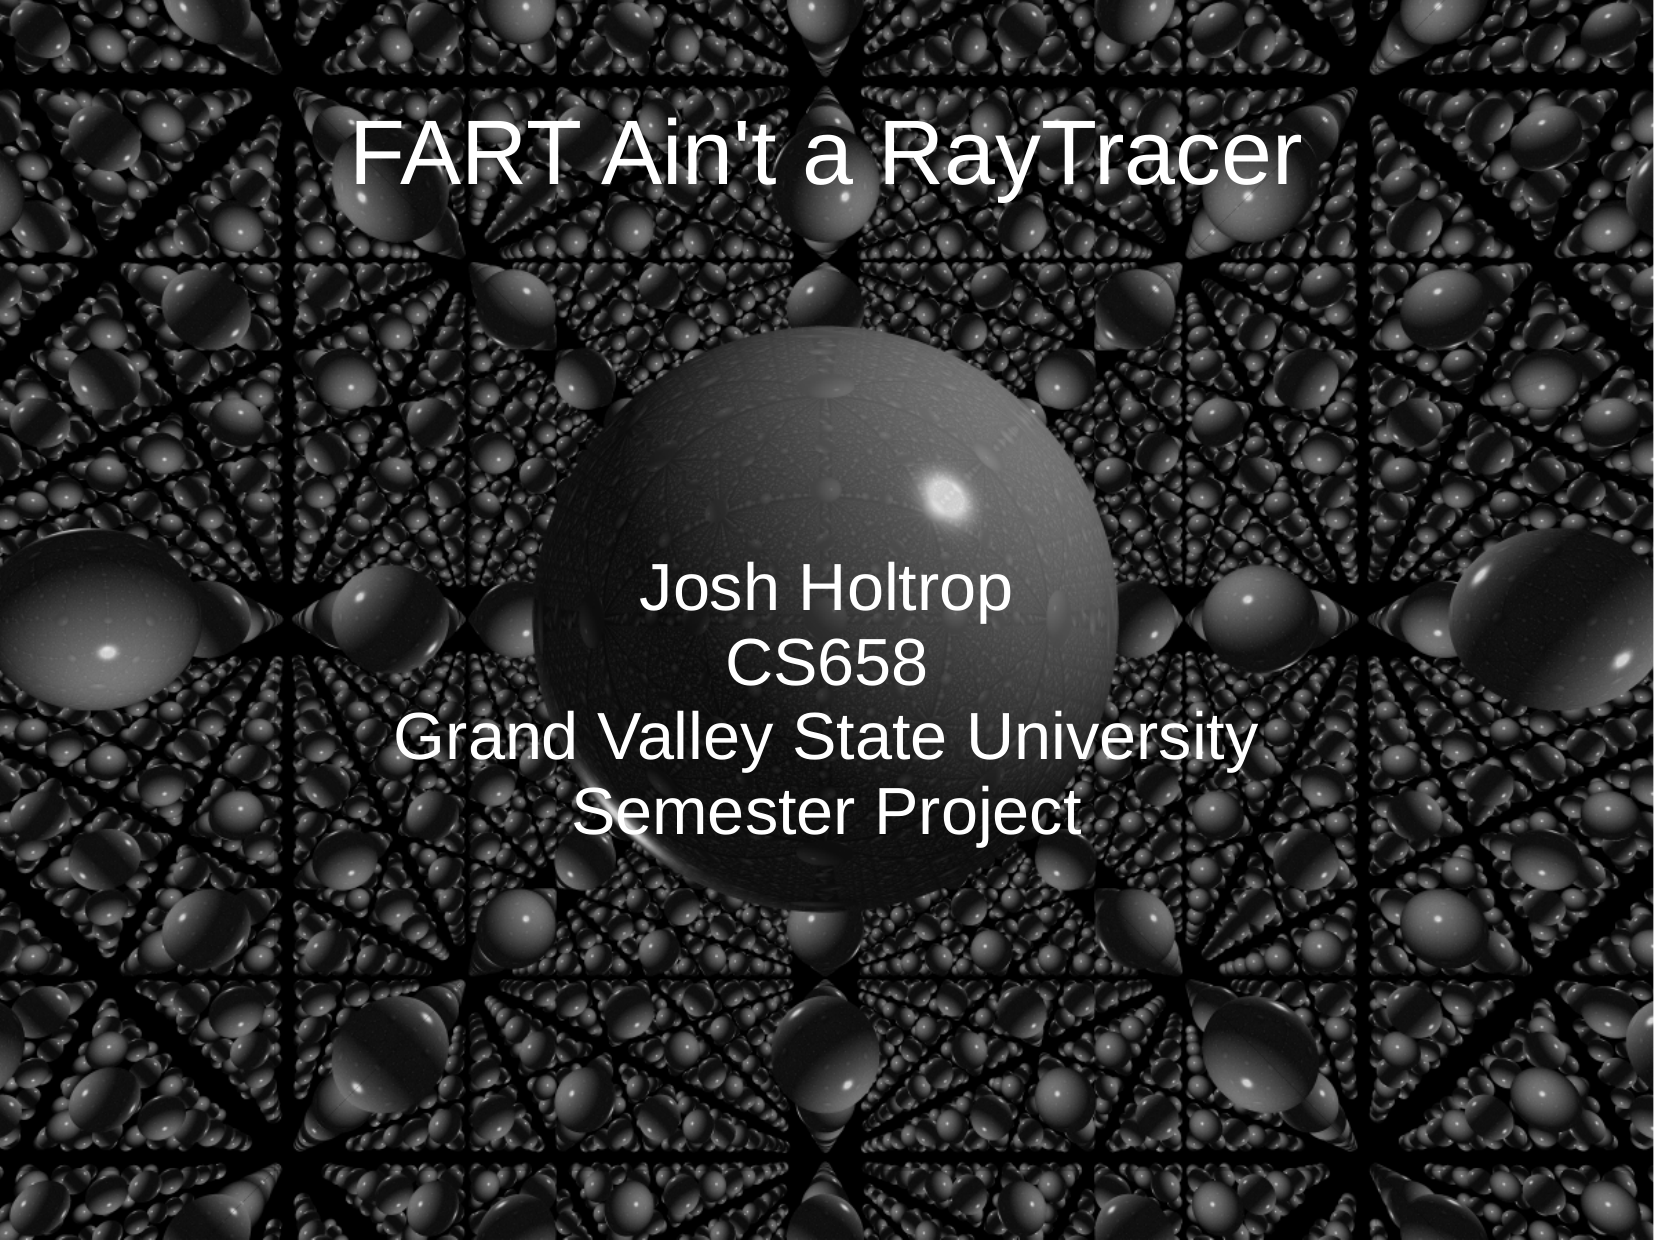

# FART Ain't a RayTracer
Josh Holtrop
CS658
Grand Valley State University
Semester Project